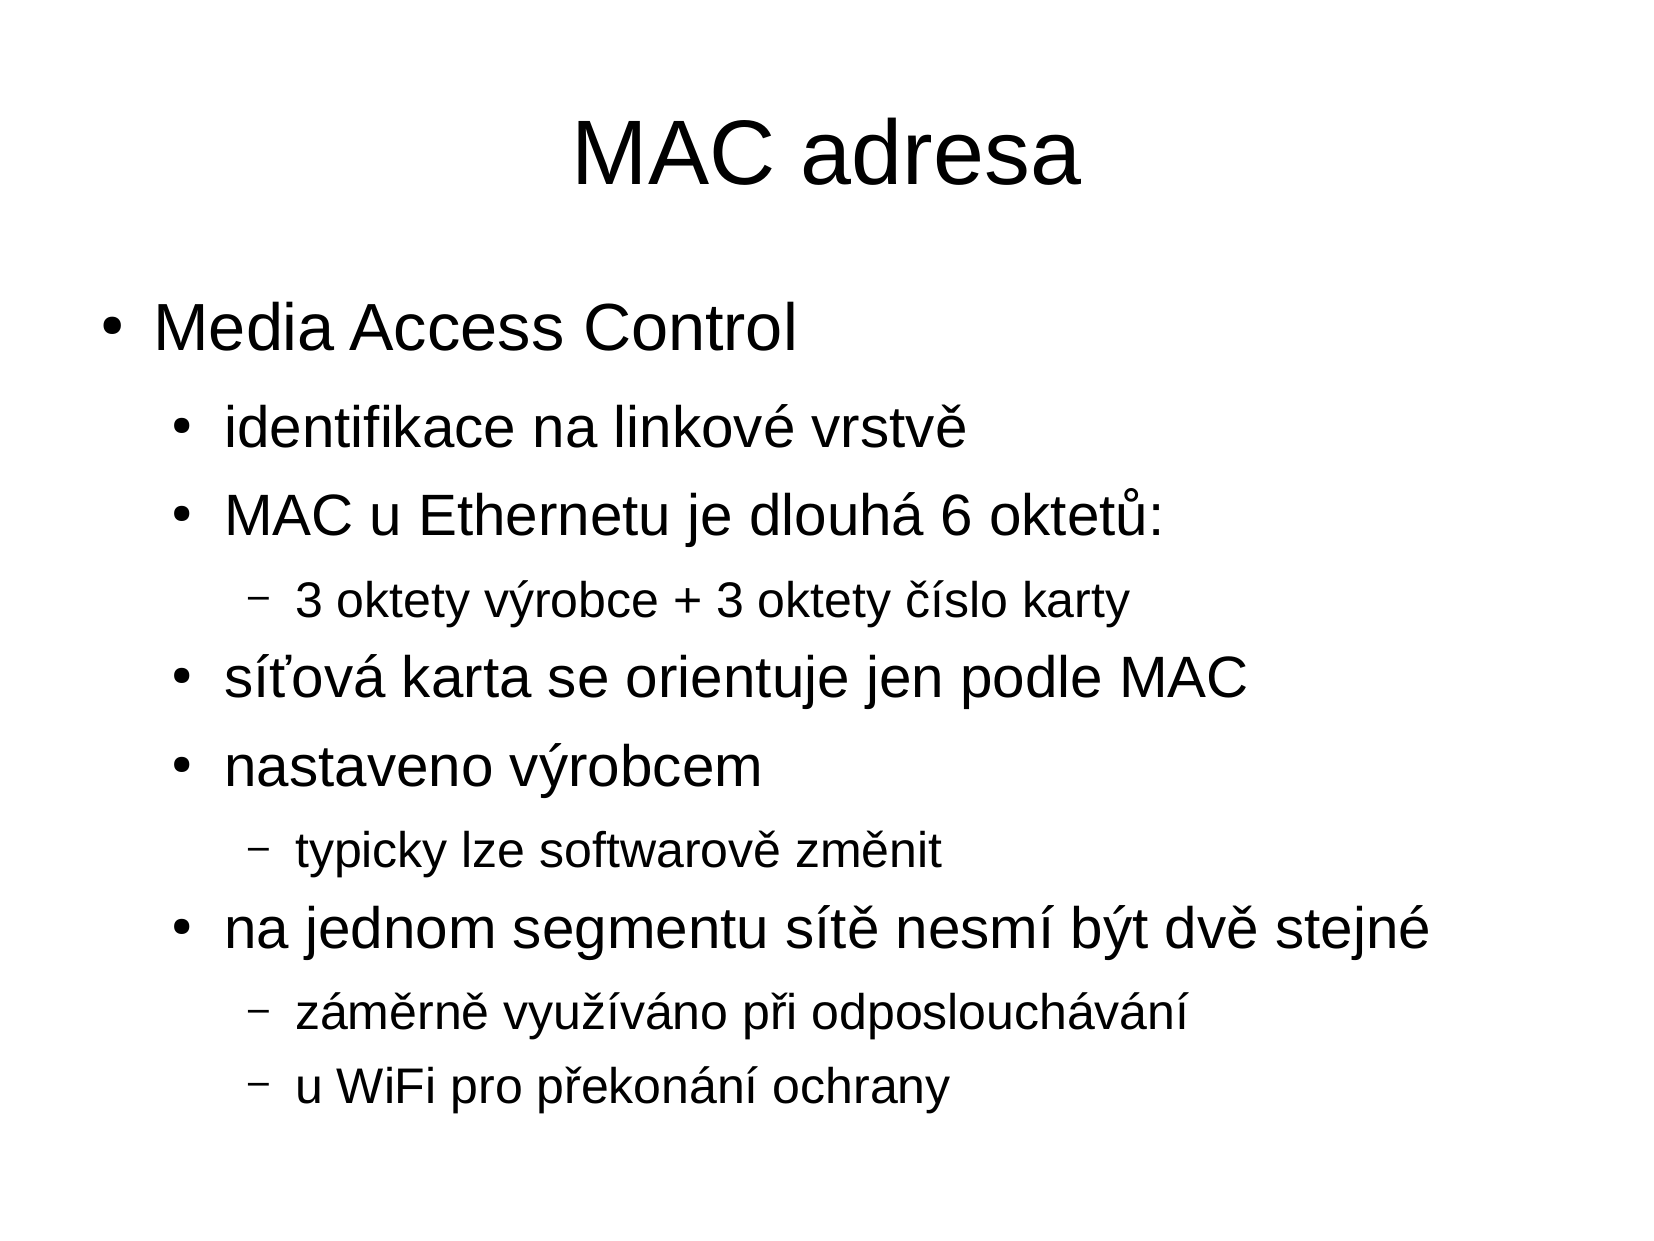

# MAC adresa
Media Access Control
identifikace na linkové vrstvě
MAC u Ethernetu je dlouhá 6 oktetů:
3 oktety výrobce + 3 oktety číslo karty
síťová karta se orientuje jen podle MAC
nastaveno výrobcem
typicky lze softwarově změnit
na jednom segmentu sítě nesmí být dvě stejné
záměrně využíváno při odposlouchávání
u WiFi pro překonání ochrany